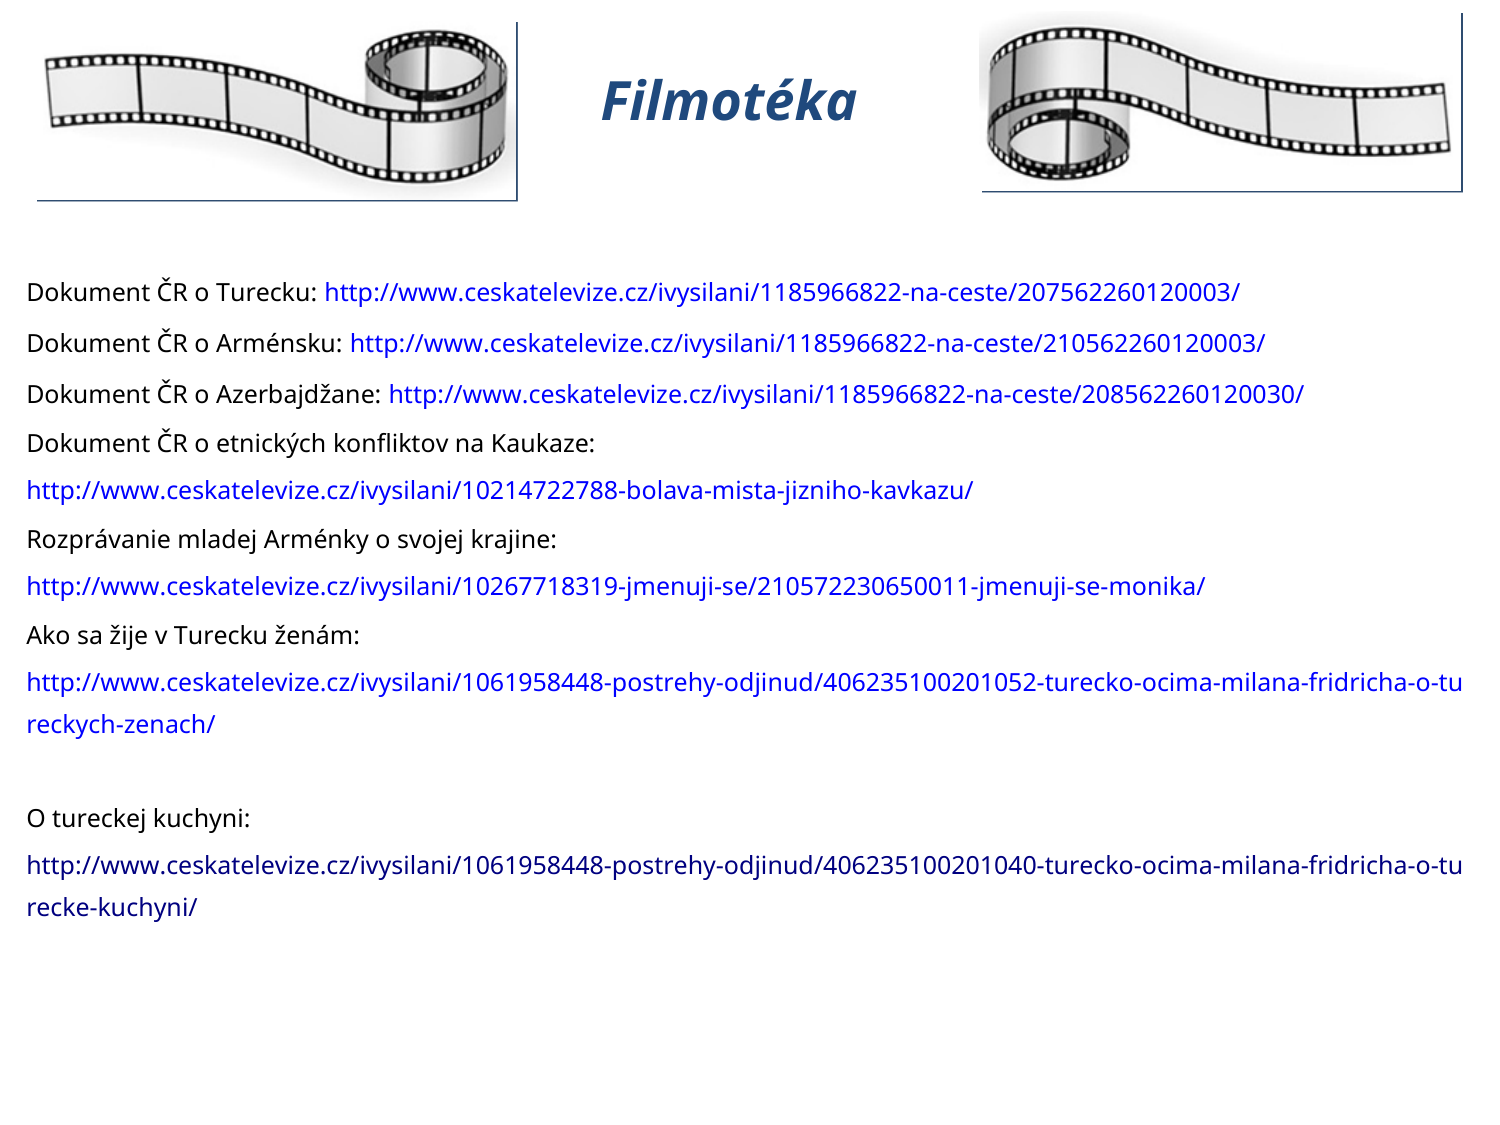

Filmotéka
Dokument ČR o Turecku: http://www.ceskatelevize.cz/ivysilani/1185966822-na-ceste/207562260120003/
Dokument ČR o Arménsku: http://www.ceskatelevize.cz/ivysilani/1185966822-na-ceste/210562260120003/
Dokument ČR o Azerbajdžane: http://www.ceskatelevize.cz/ivysilani/1185966822-na-ceste/208562260120030/
Dokument ČR o etnických konfliktov na Kaukaze: http://www.ceskatelevize.cz/ivysilani/10214722788-bolava-mista-jizniho-kavkazu/
Rozprávanie mladej Arménky o svojej krajine: http://www.ceskatelevize.cz/ivysilani/10267718319-jmenuji-se/210572230650011-jmenuji-se-monika/
Ako sa žije v Turecku ženám: http://www.ceskatelevize.cz/ivysilani/1061958448-postrehy-odjinud/406235100201052-turecko-ocima-milana-fridricha-o-tureckych-zenach/
O tureckej kuchyni: http://www.ceskatelevize.cz/ivysilani/1061958448-postrehy-odjinud/406235100201040-turecko-ocima-milana-fridricha-o-turecke-kuchyni/